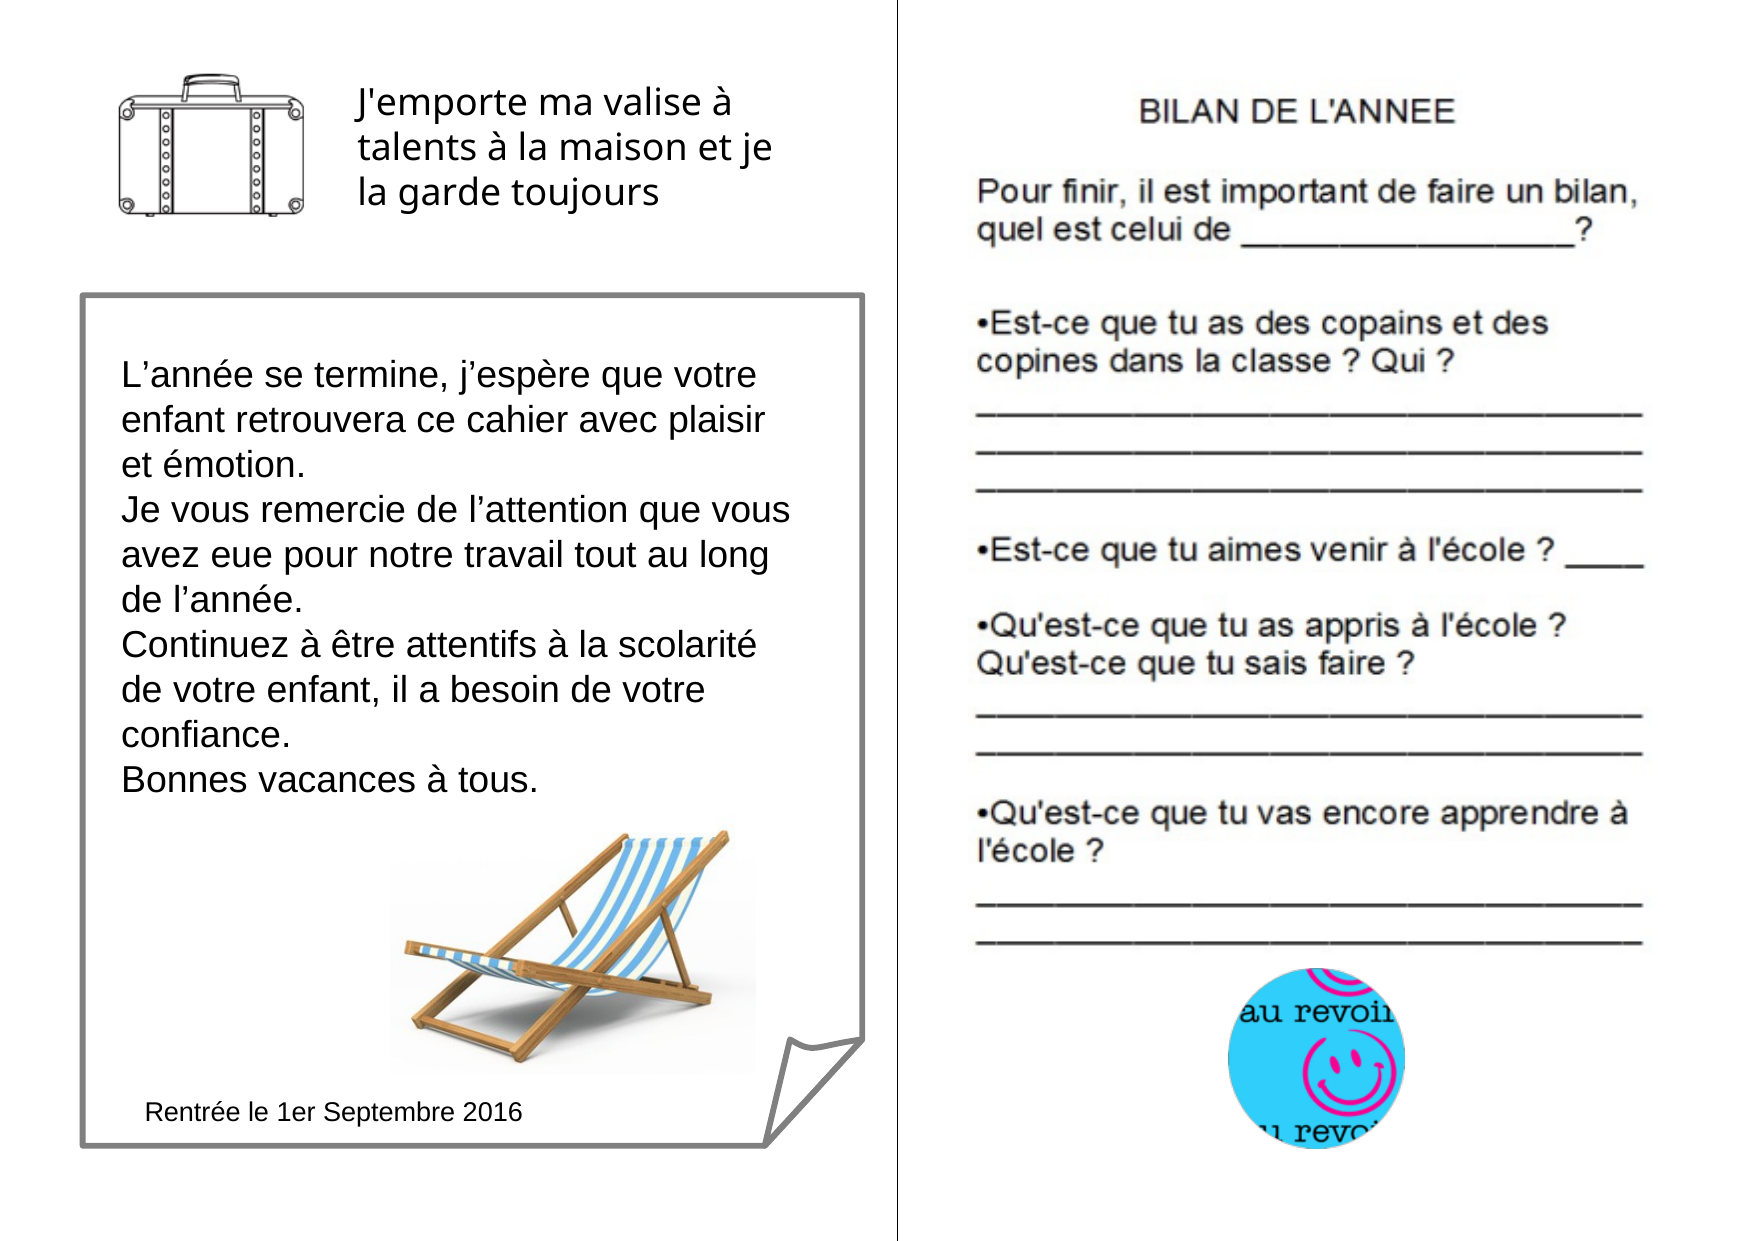

J'emporte ma valise à talents à la maison et je la garde toujours
L’année se termine, j’espère que votre enfant retrouvera ce cahier avec plaisir et émotion.
Je vous remercie de l’attention que vous avez eue pour notre travail tout au long de l’année.
Continuez à être attentifs à la scolarité de votre enfant, il a besoin de votre confiance.
Bonnes vacances à tous.
Rentrée le 1er Septembre 2016